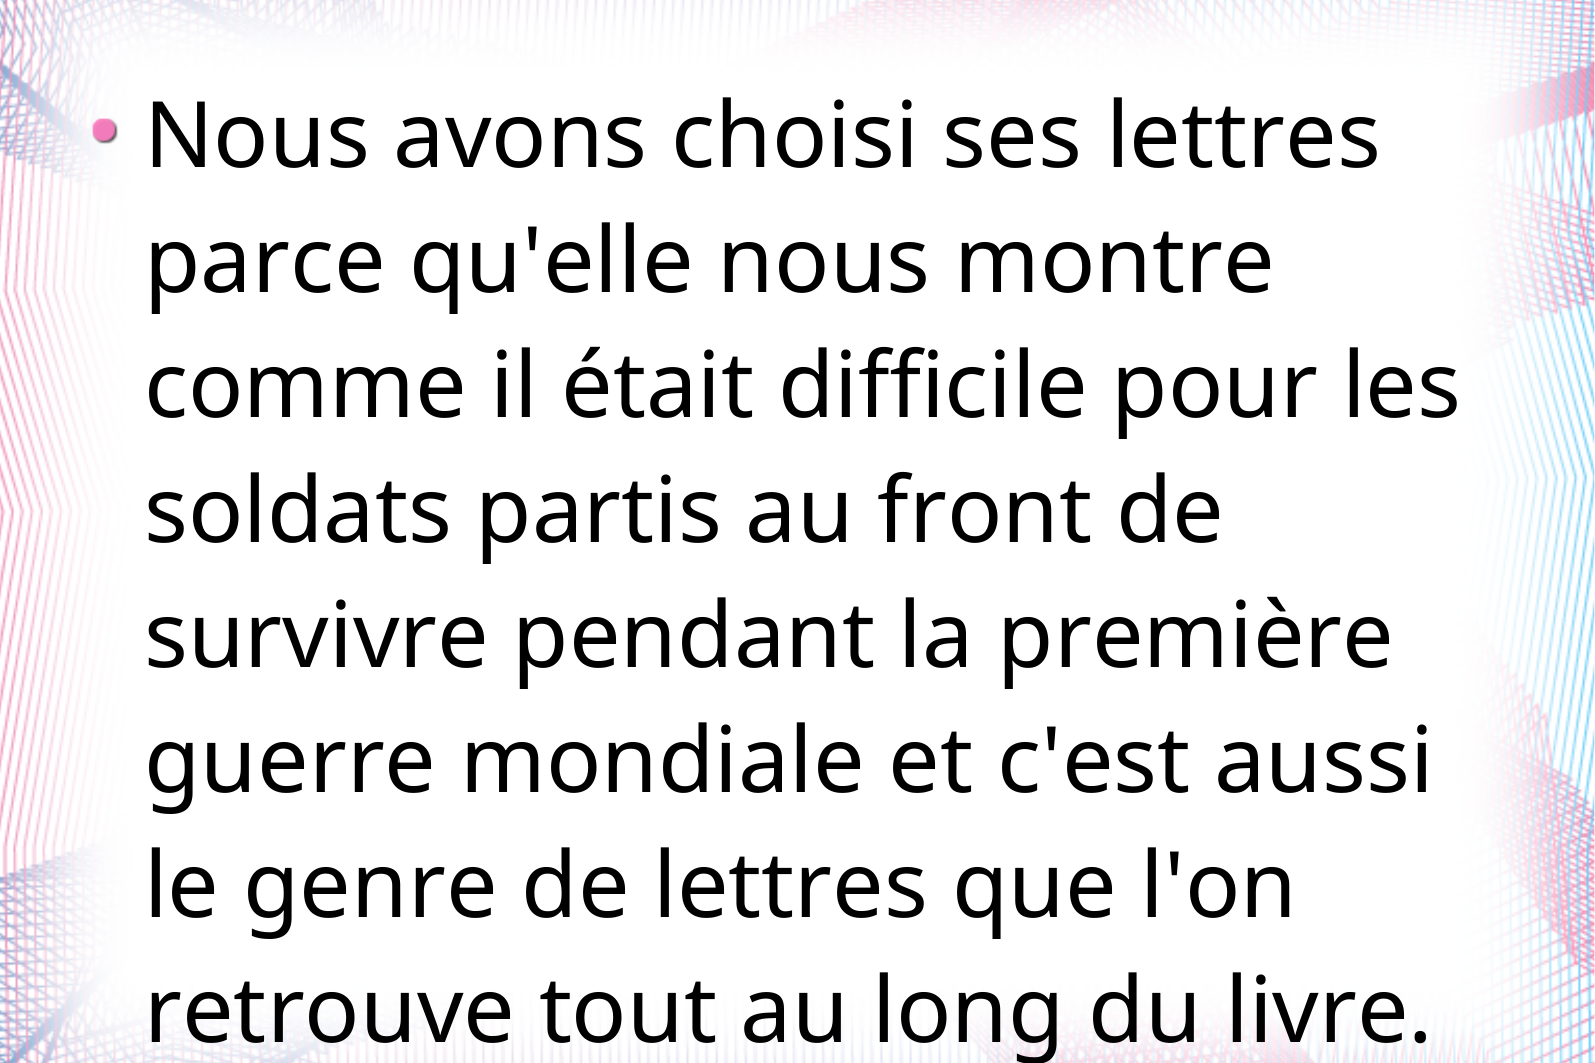

# Nous avons choisi ses lettres parce qu'elle nous montre comme il était difficile pour les soldats partis au front de survivre pendant la première guerre mondiale et c'est aussi le genre de lettres que l'on retrouve tout au long du livre.